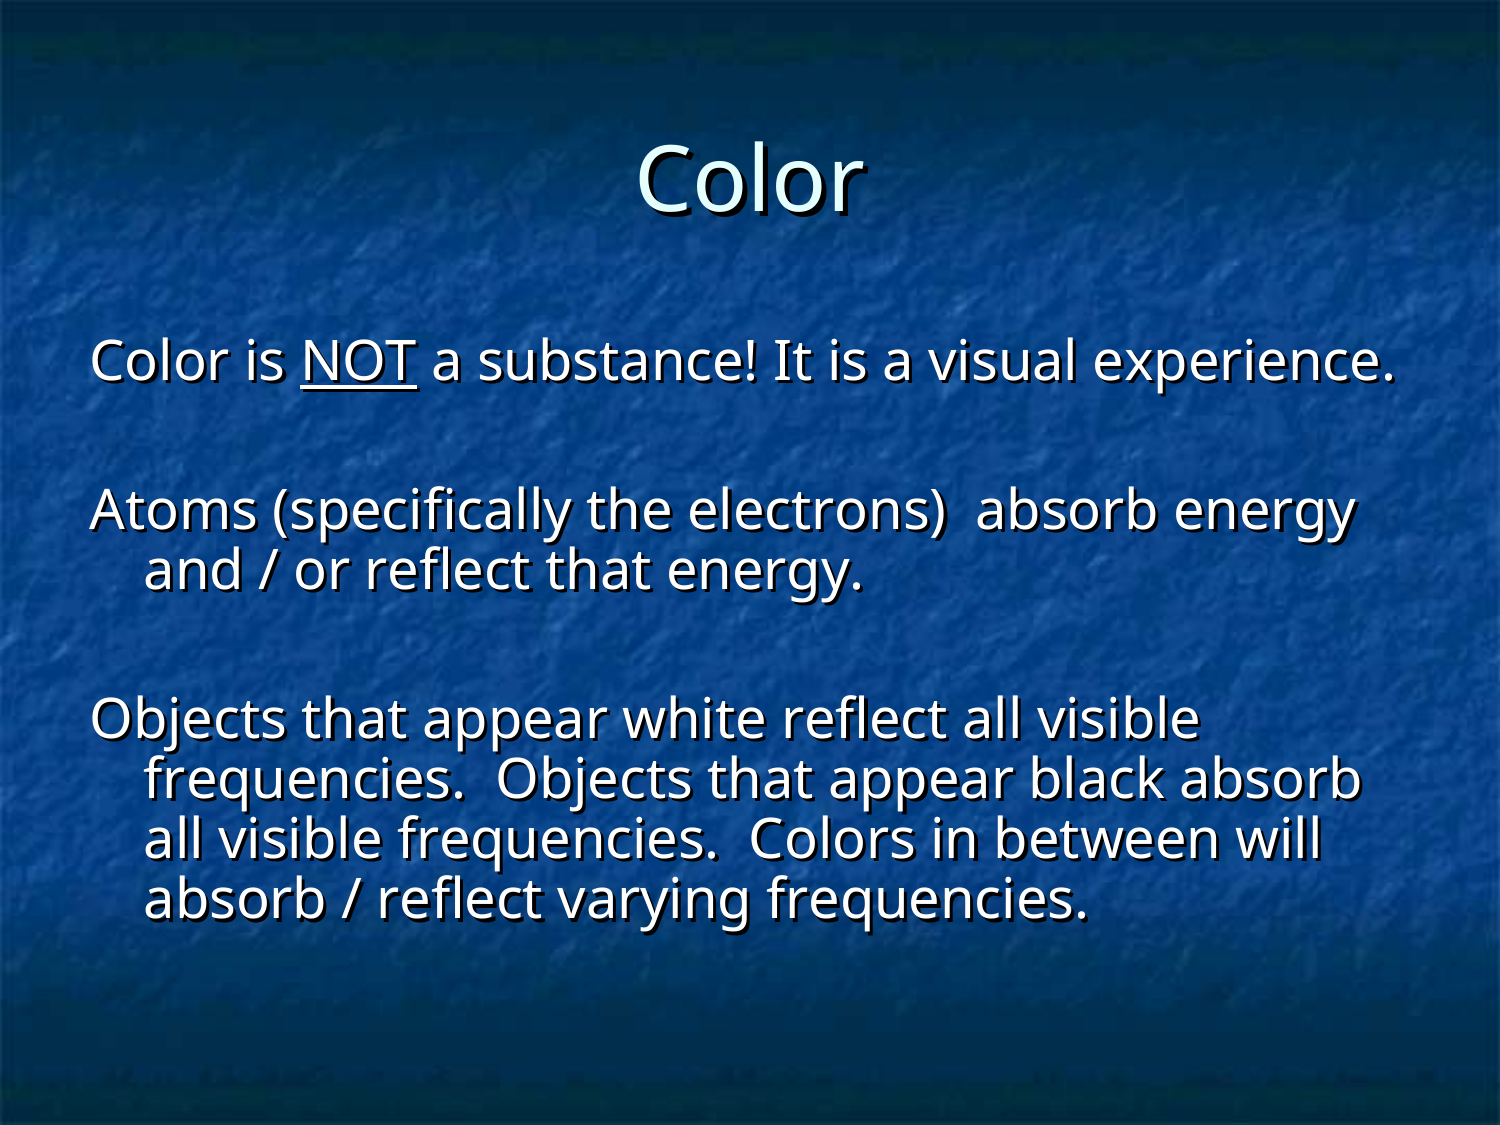

# Color
Color is NOT a substance! It is a visual experience.
Atoms (specifically the electrons) absorb energy and / or reflect that energy.
Objects that appear white reflect all visible frequencies. Objects that appear black absorb all visible frequencies. Colors in between will absorb / reflect varying frequencies.